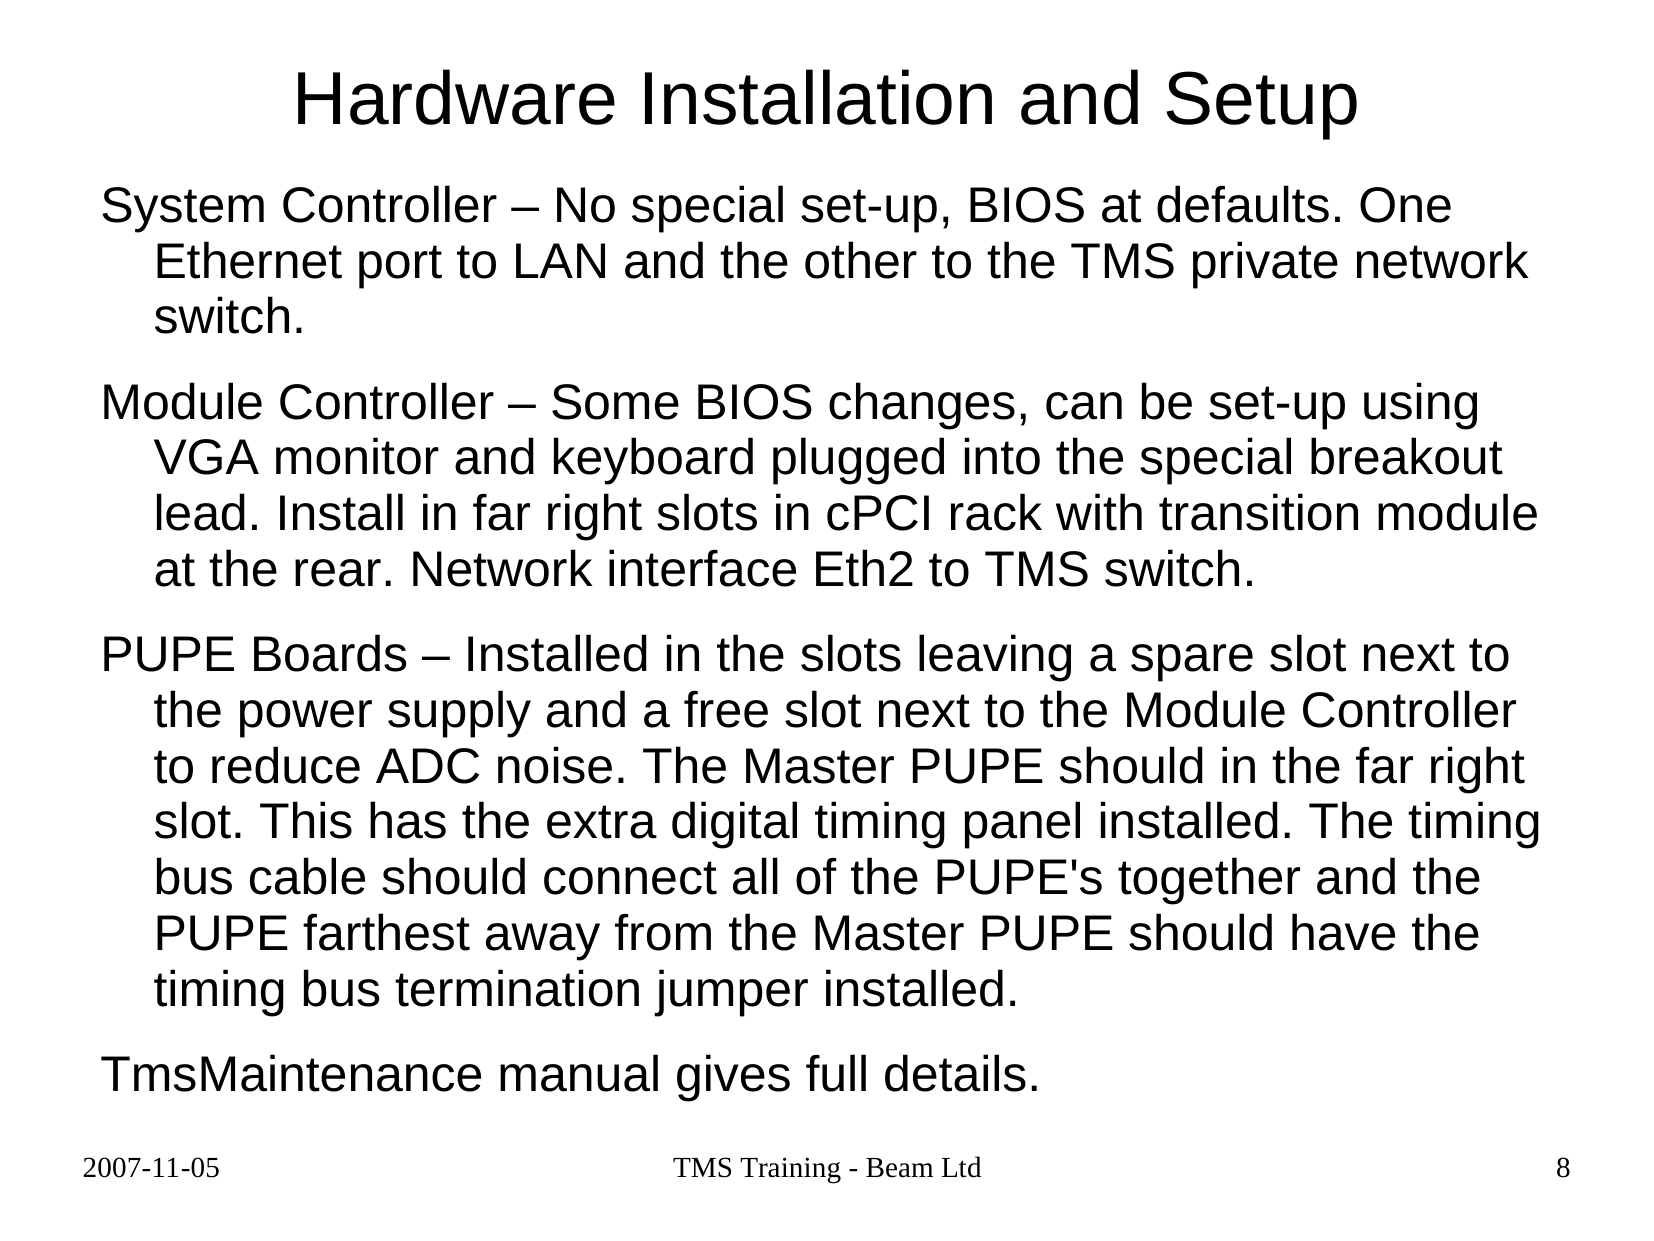

# Hardware Installation and Setup
System Controller – No special set-up, BIOS at defaults. One Ethernet port to LAN and the other to the TMS private network switch.
Module Controller – Some BIOS changes, can be set-up using VGA monitor and keyboard plugged into the special breakout lead. Install in far right slots in cPCI rack with transition module at the rear. Network interface Eth2 to TMS switch.
PUPE Boards – Installed in the slots leaving a spare slot next to the power supply and a free slot next to the Module Controller to reduce ADC noise. The Master PUPE should in the far right slot. This has the extra digital timing panel installed. The timing bus cable should connect all of the PUPE's together and the PUPE farthest away from the Master PUPE should have the timing bus termination jumper installed.
TmsMaintenance manual gives full details.
8